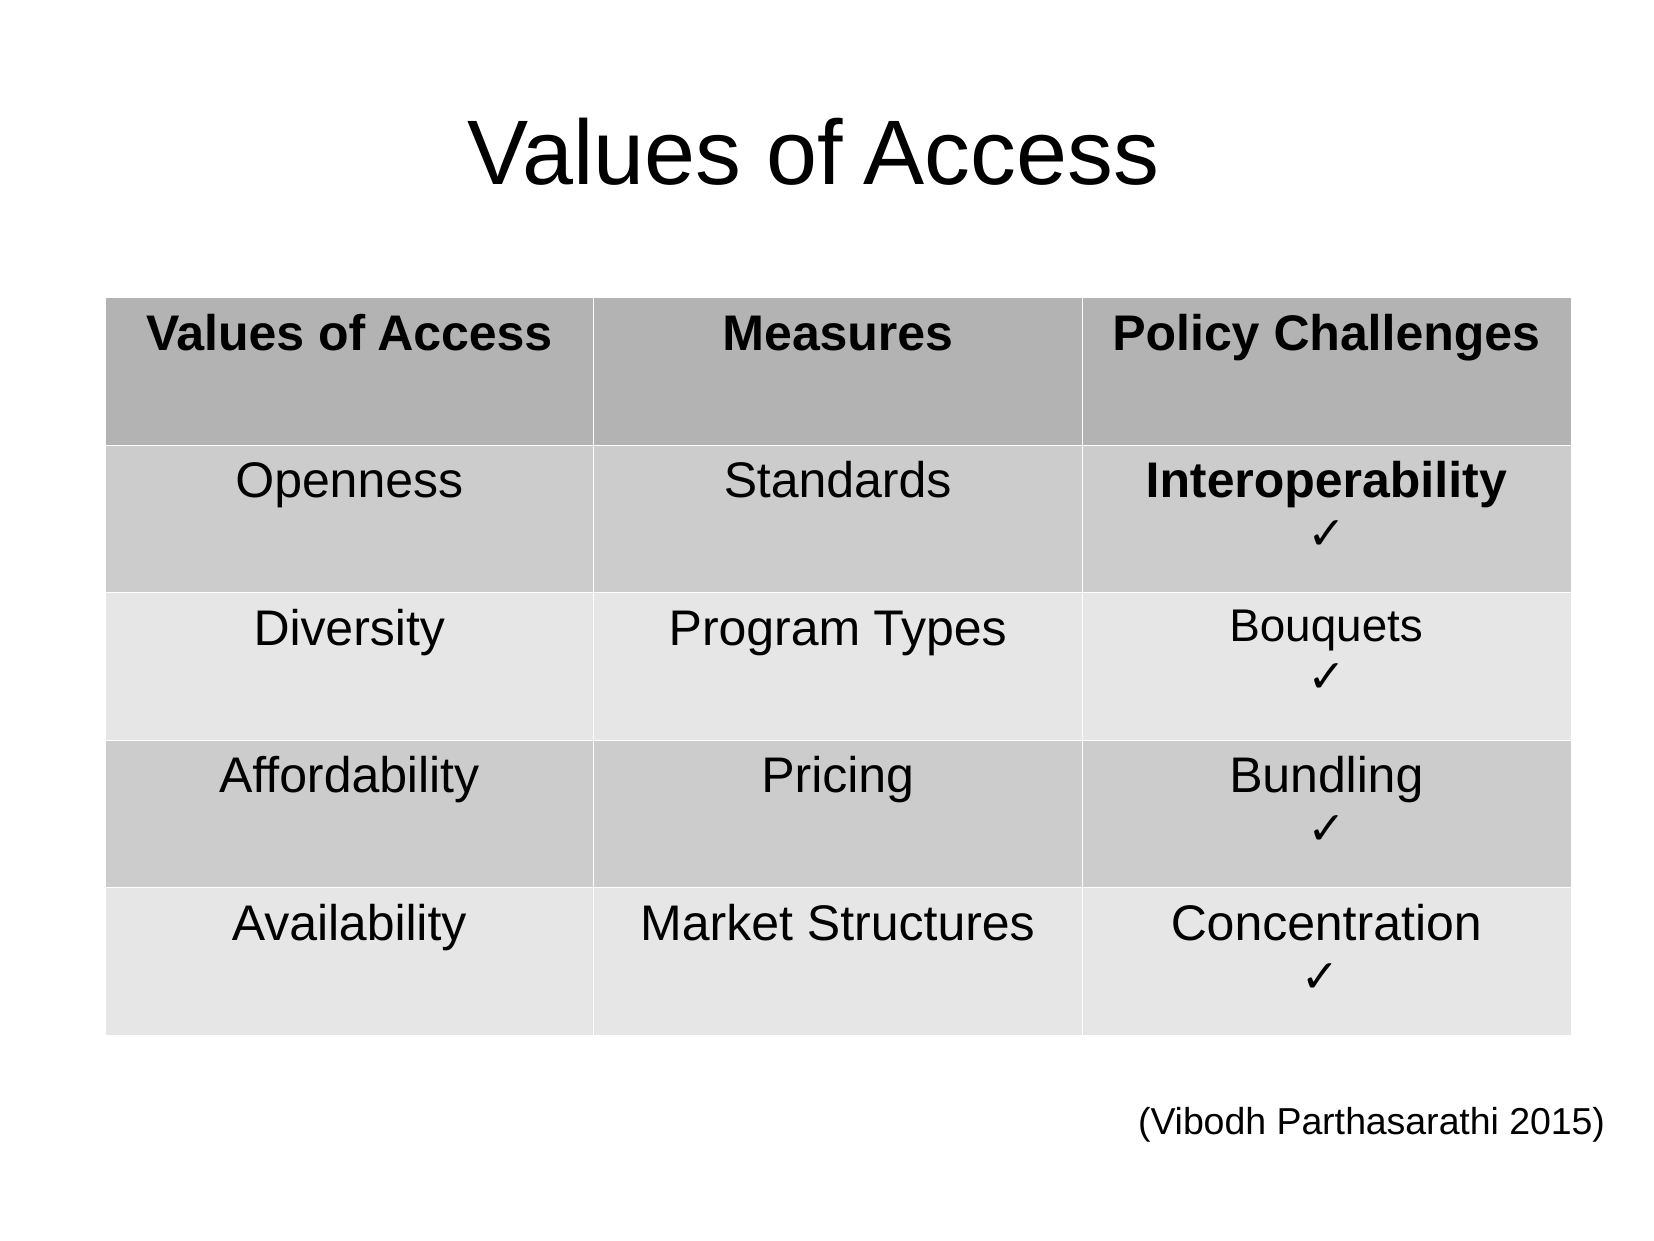

# Values of Access
| Values of Access | Measures | Policy Challenges |
| --- | --- | --- |
| Openness | Standards | Interoperability ✓ |
| Diversity | Program Types | Bouquets ✓ |
| Affordability | Pricing | Bundling ✓ |
| Availability | Market Structures | Concentration ✓ |
(Vibodh Parthasarathi 2015)